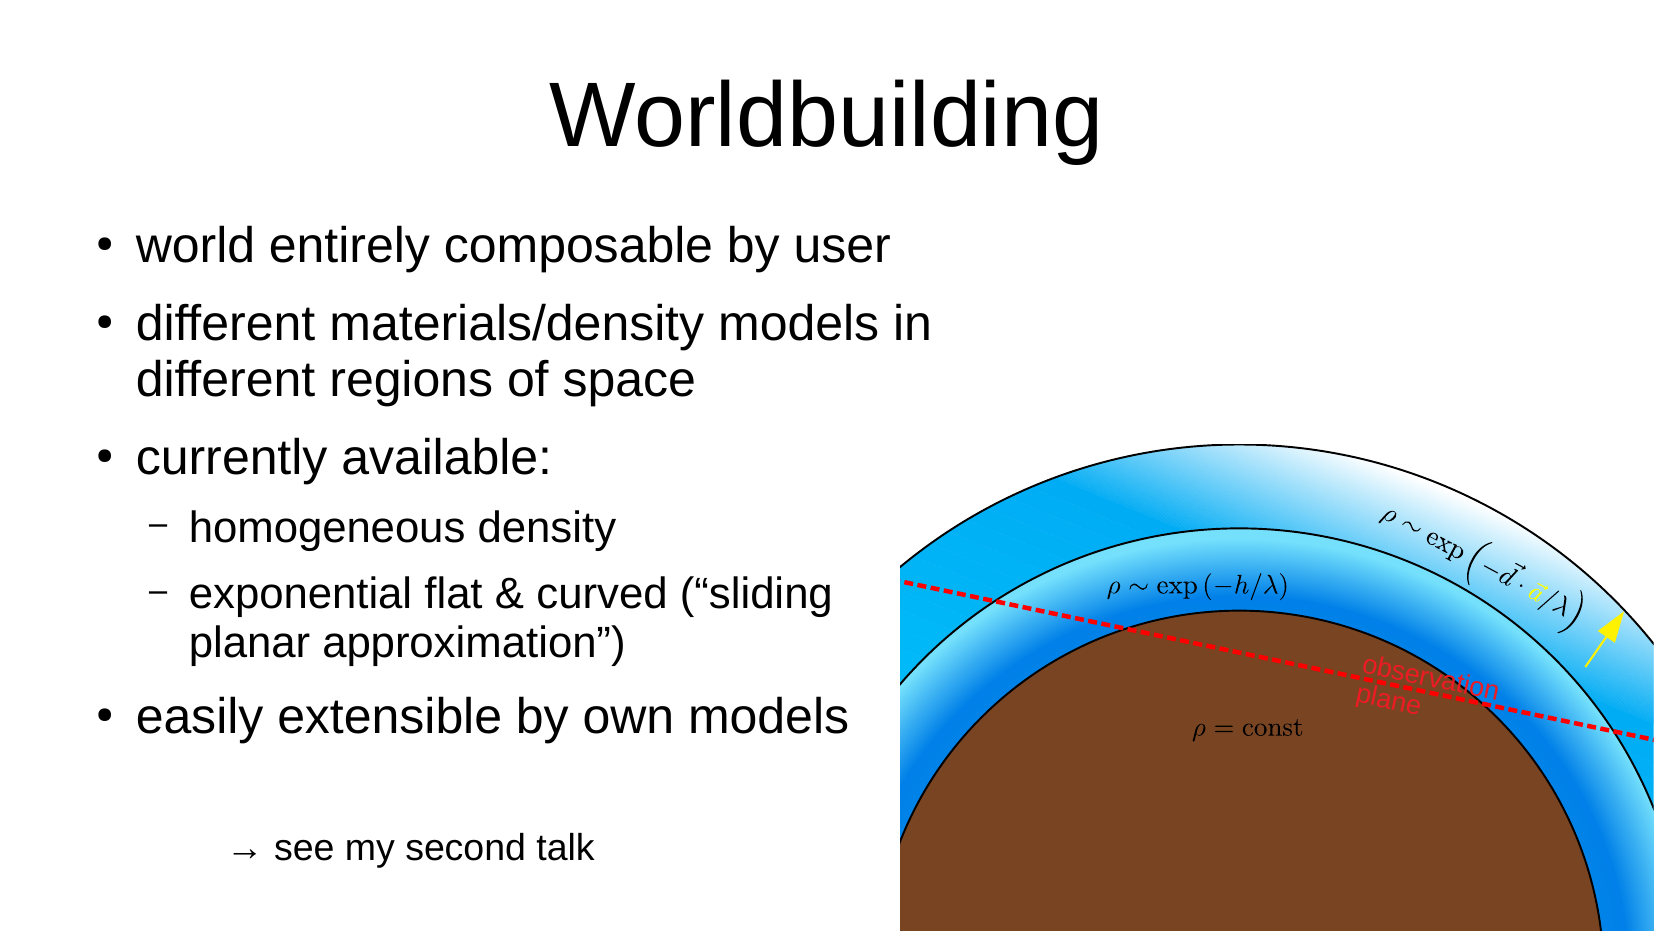

# Worldbuilding
world entirely composable by user
different materials/density models in different regions of space
currently available:
homogeneous density
exponential flat & curved (“sliding planar approximation”)
easily extensible by own models
observation plane
→ see my second talk